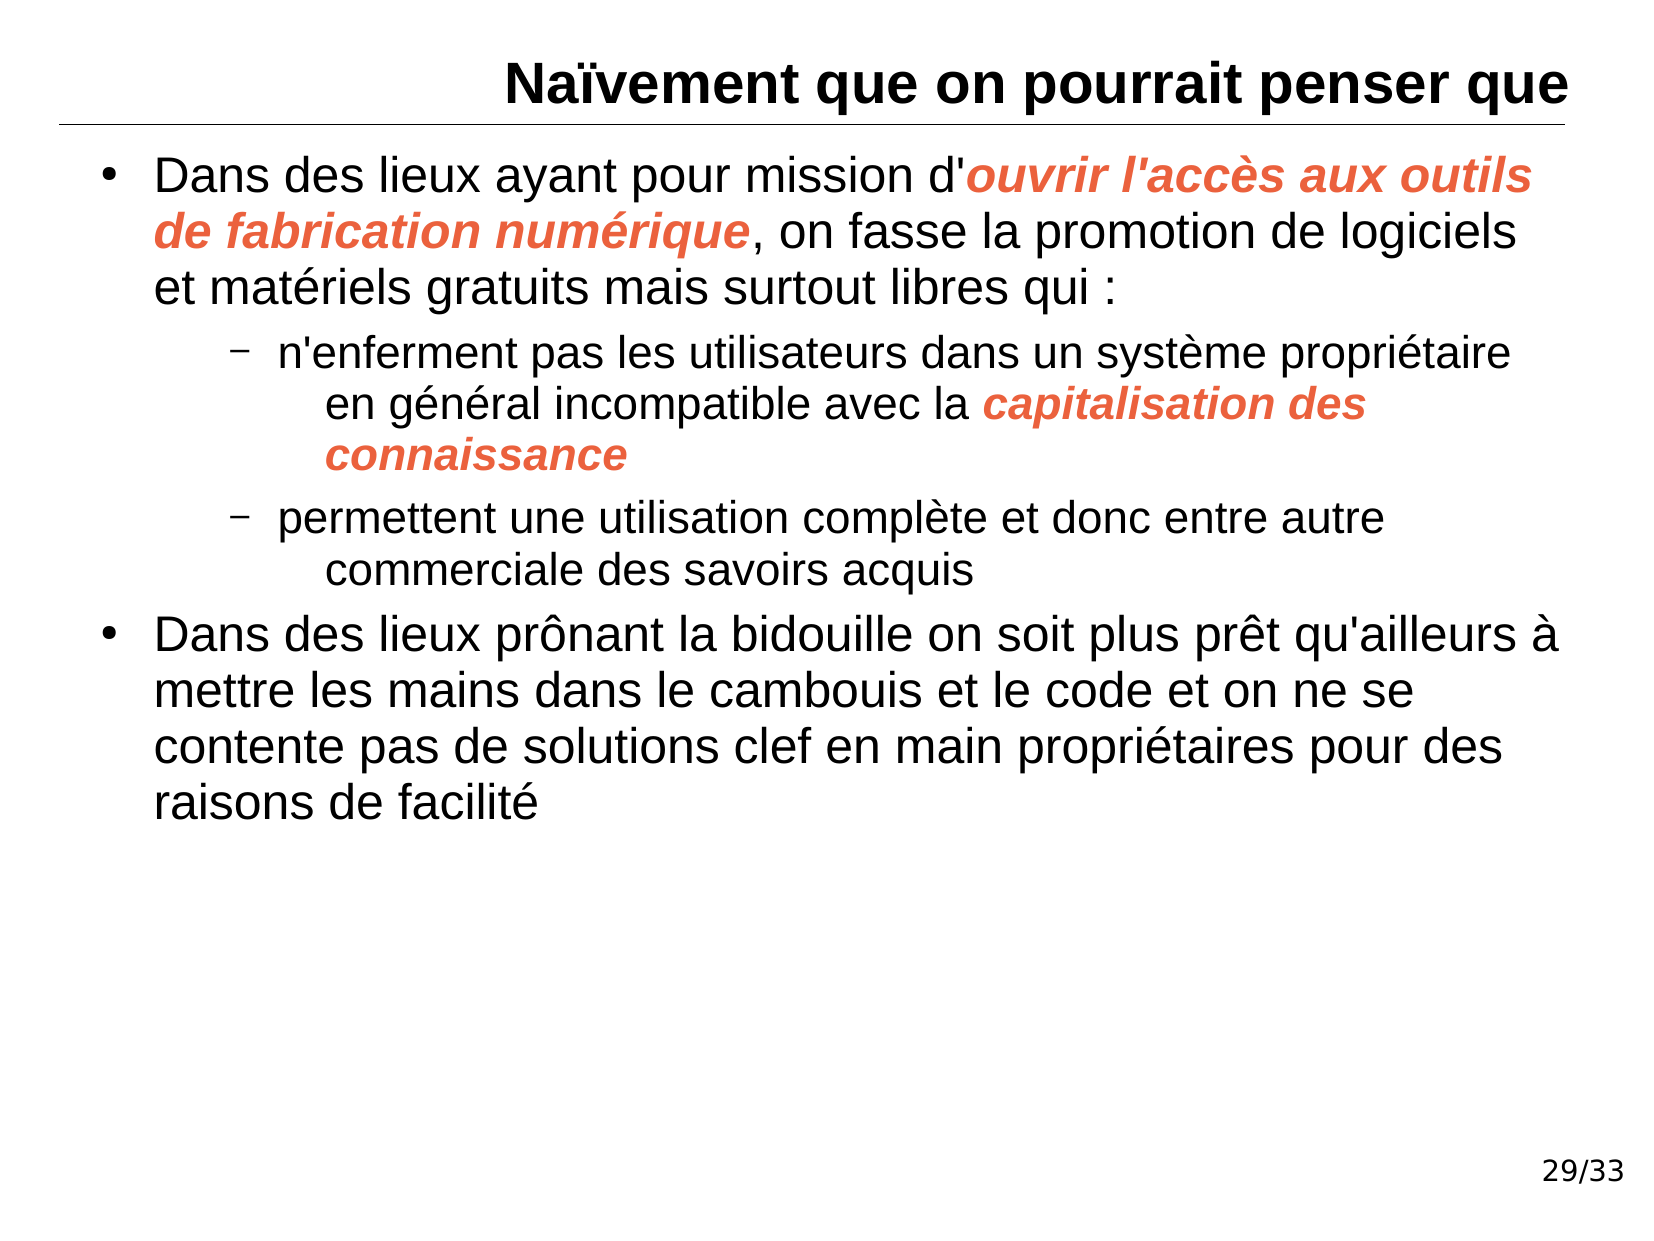

# Naïvement que on pourrait penser que
Dans des lieux ayant pour mission d'ouvrir l'accès aux outils de fabrication numérique, on fasse la promotion de logiciels et matériels gratuits mais surtout libres qui :
n'enferment pas les utilisateurs dans un système propriétaire en général incompatible avec la capitalisation des connaissance
permettent une utilisation complète et donc entre autre commerciale des savoirs acquis
Dans des lieux prônant la bidouille on soit plus prêt qu'ailleurs à mettre les mains dans le cambouis et le code et on ne se contente pas de solutions clef en main propriétaires pour des raisons de facilité
29